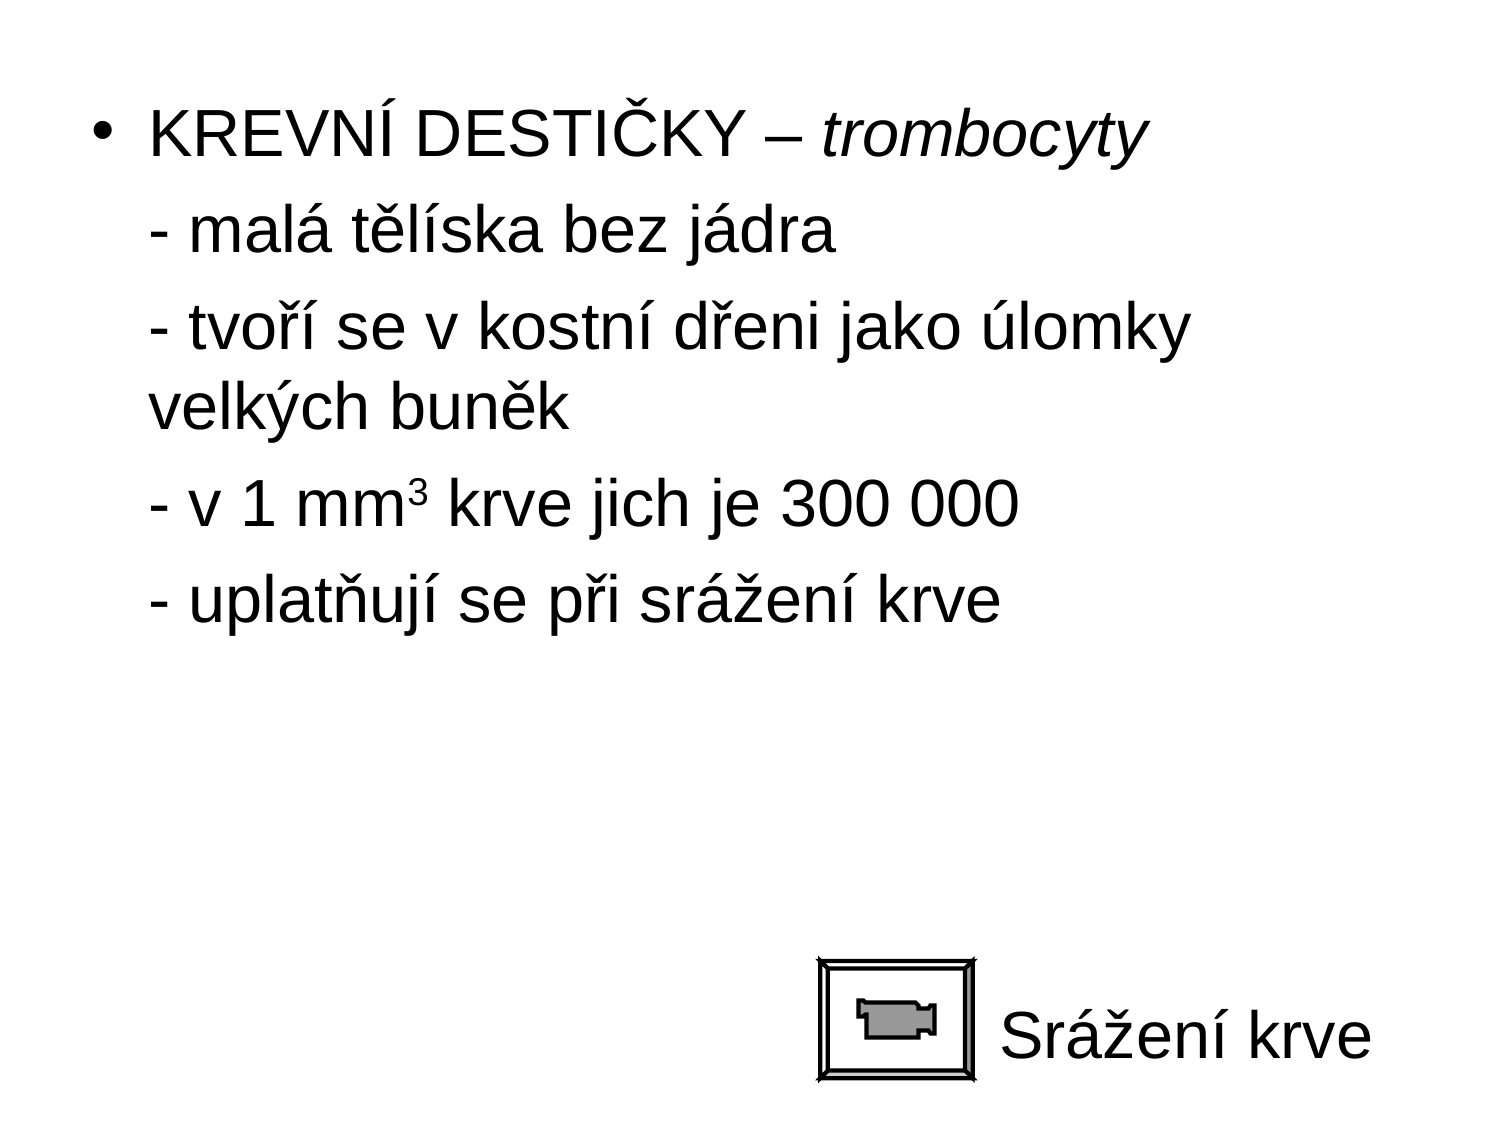

# KREVNÍ DESTIČKY – trombocyty
	- malá tělíska bez jádra
	- tvoří se v kostní dřeni jako úlomky velkých buněk
	- v 1 mm3 krve jich je 300 000
	- uplatňují se při srážení krve
Srážení krve